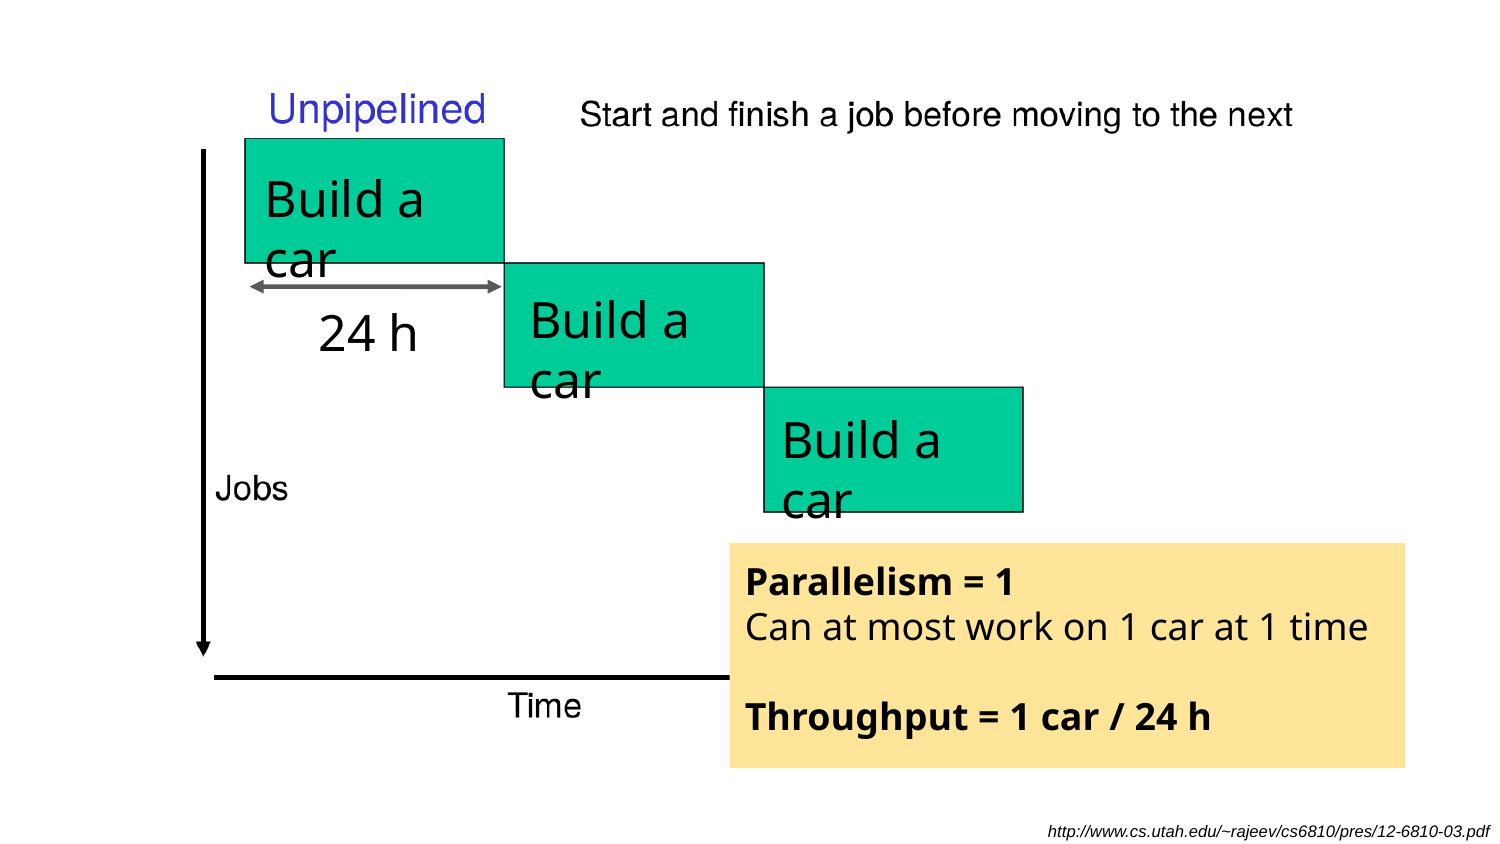

Build a car
Build a car
24 h
Build a car
Parallelism = 1
Can at most work on 1 car at 1 time
Throughput = 1 car / 24 h
http://www.cs.utah.edu/~rajeev/cs6810/pres/12-6810-03.pdf